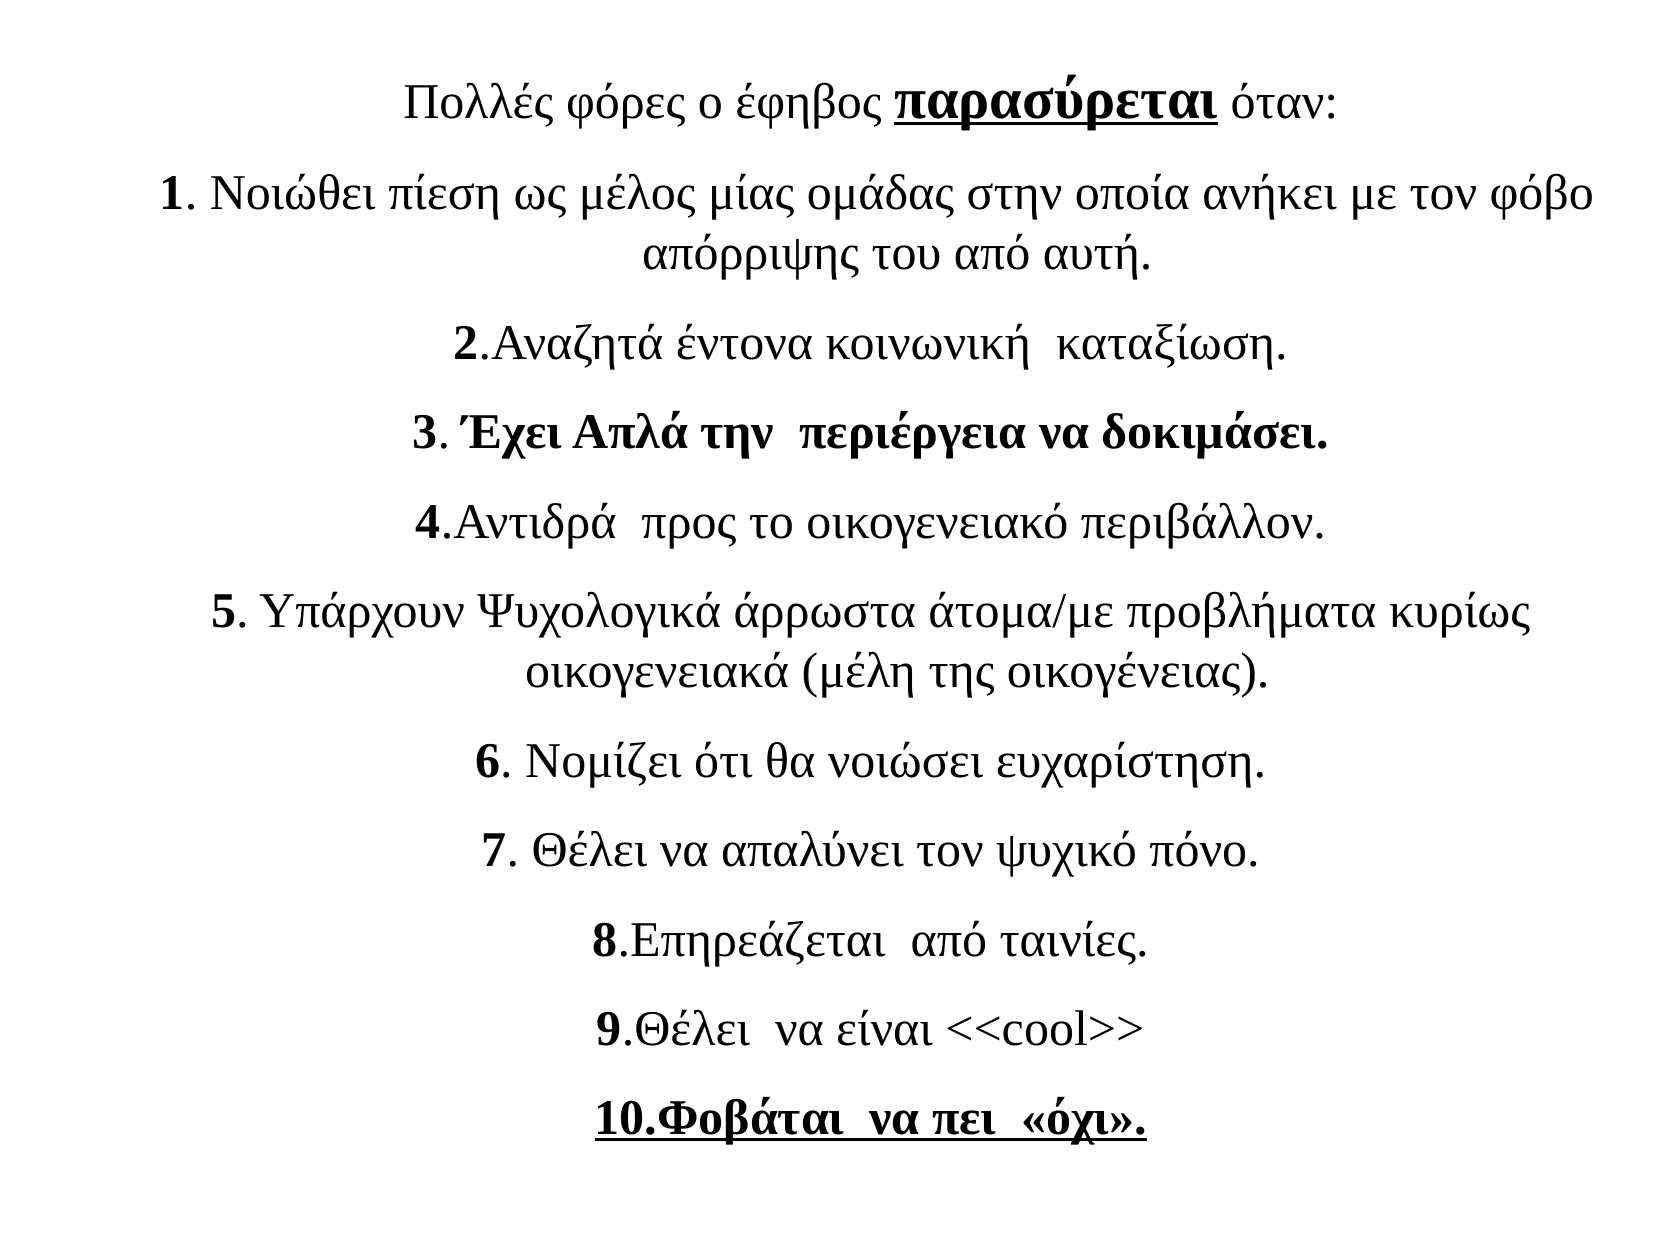

# Πολλές φόρες ο έφηβος παρασύρεται όταν:
 1. Νοιώθει πίεση ως μέλος μίας ομάδας στην οποία ανήκει με τον φόβο απόρριψης του από αυτή.
2.Αναζητά έντονα κοινωνική καταξίωση.
3. Έχει Απλά την περιέργεια να δοκιμάσει.
4.Αντιδρά προς το οικογενειακό περιβάλλον.
5. Υπάρχουν Ψυχολογικά άρρωστα άτομα/με προβλήματα κυρίως οικογενειακά (μέλη της οικογένειας).
6. Νομίζει ότι θα νοιώσει ευχαρίστηση.
7. Θέλει να απαλύνει τον ψυχικό πόνο.
8.Επηρεάζεται από ταινίες.
9.Θέλει να είναι <<cool>>
10.Φοβάται να πει «όχι».